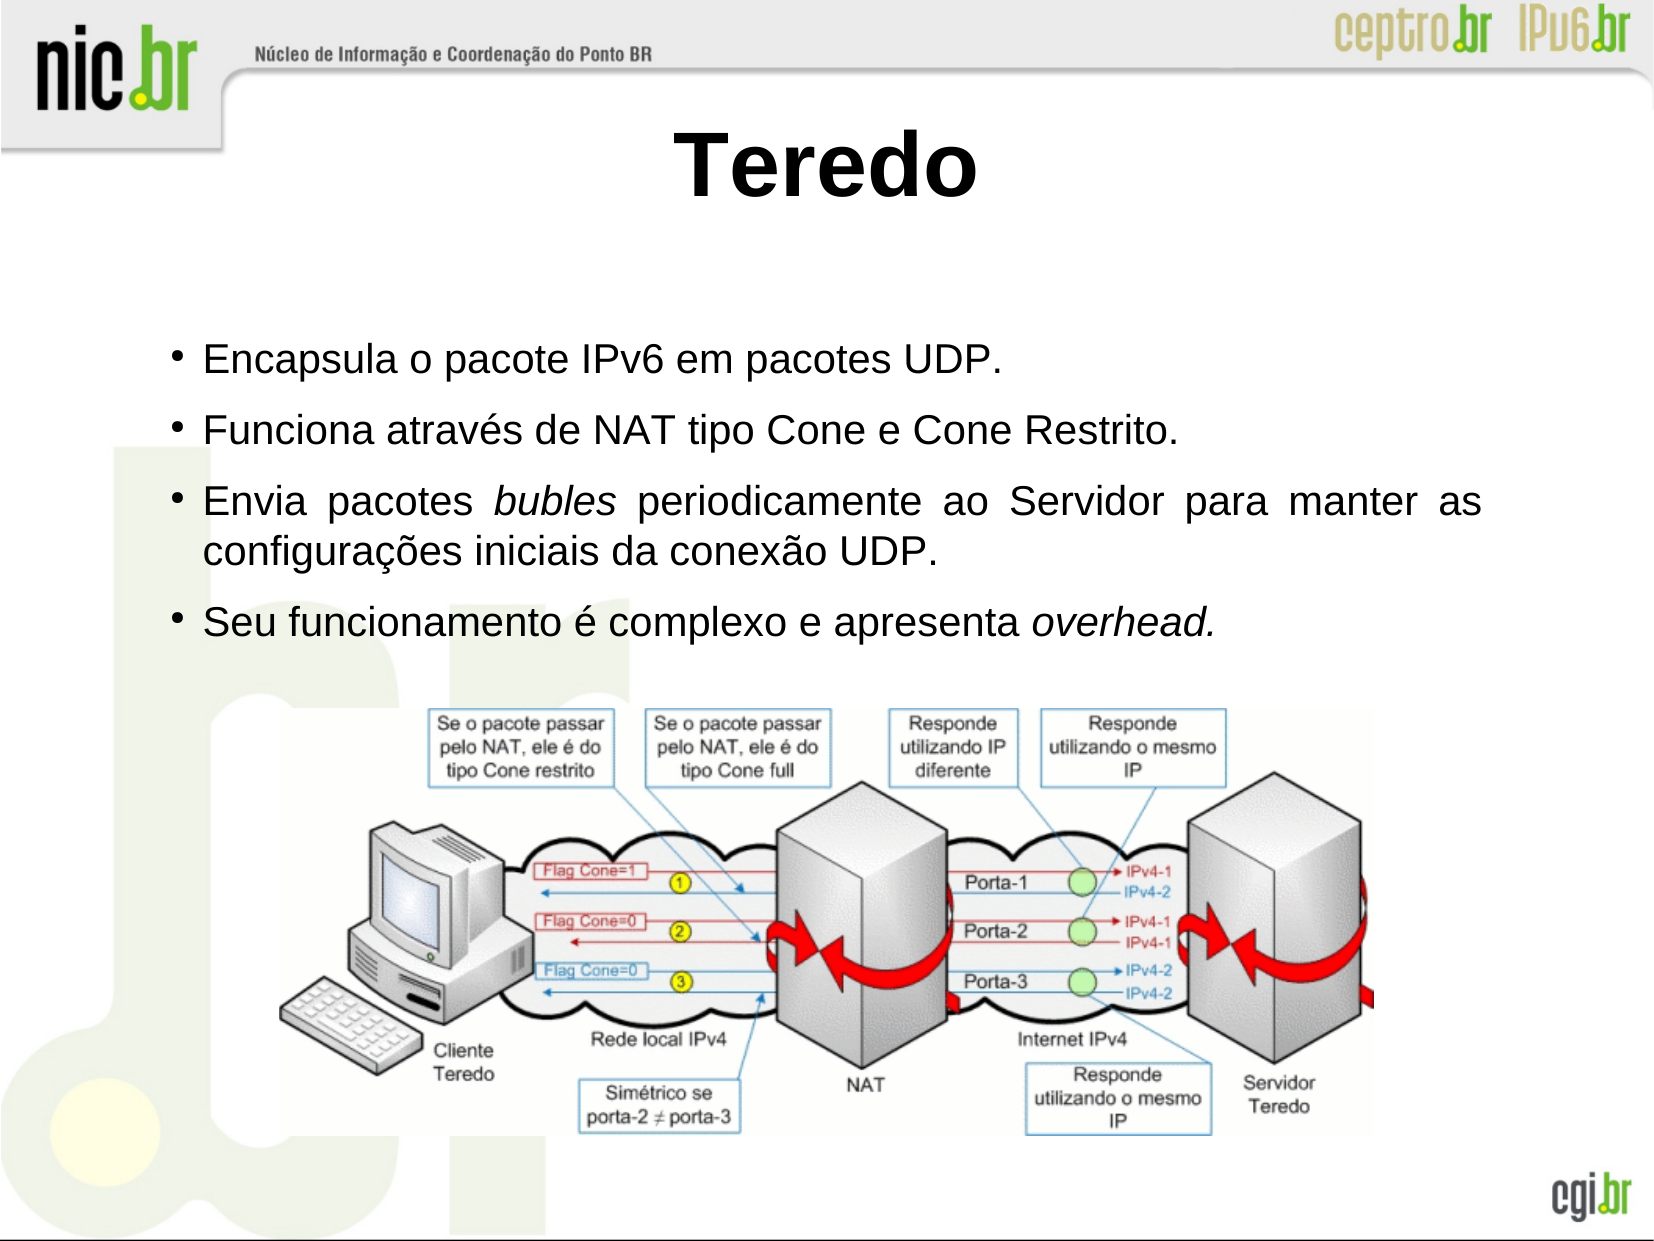

Teredo
Encapsula o pacote IPv6 em pacotes UDP.
Funciona através de NAT tipo Cone e Cone Restrito.
Envia pacotes bubles periodicamente ao Servidor para manter as configurações iniciais da conexão UDP.
Seu funcionamento é complexo e apresenta overhead.